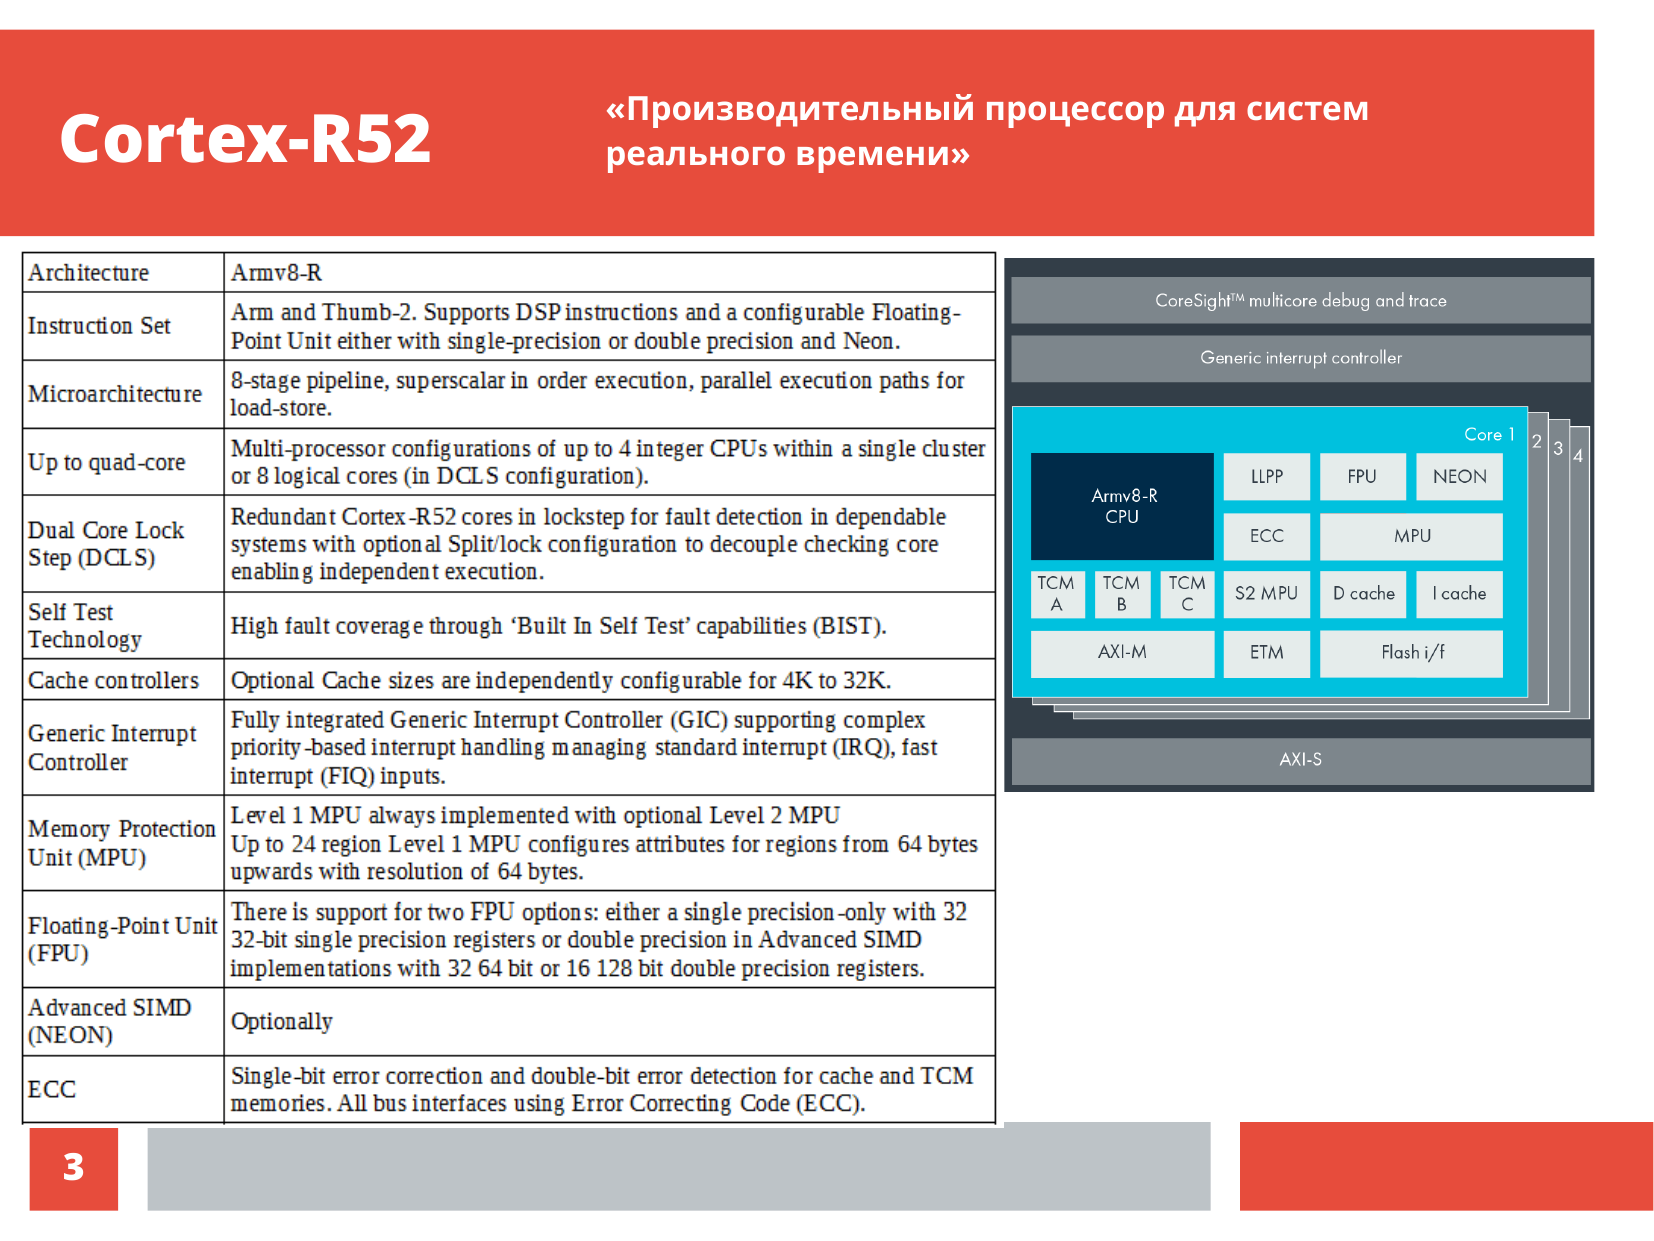

«Производительный процессор для систем реального времени»
# Cortex-R52
3